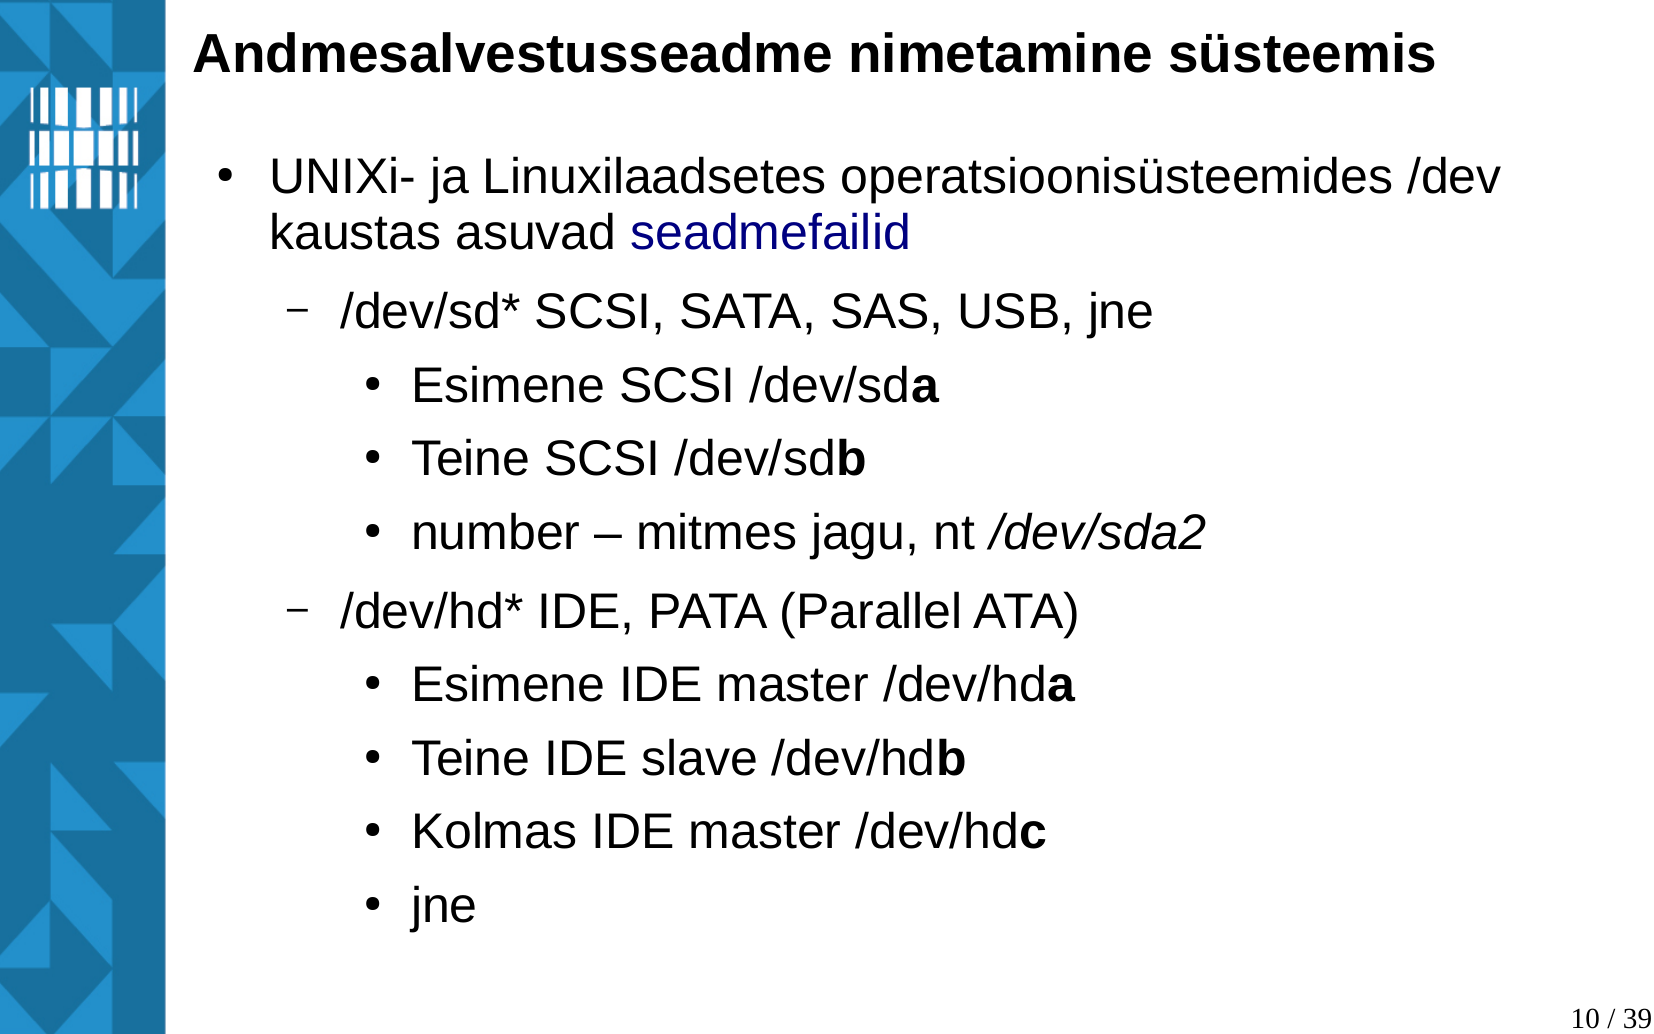

# Andmesalvestusseadme nimetamine süsteemis
UNIXi- ja Linuxilaadsetes operatsioonisüsteemides /dev kaustas asuvad seadmefailid
/dev/sd* SCSI, SATA, SAS, USB, jne
Esimene SCSI /dev/sda
Teine SCSI /dev/sdb
number – mitmes jagu, nt /dev/sda2
/dev/hd* IDE, PATA (Parallel ATA)
Esimene IDE master /dev/hda
Teine IDE slave /dev/hdb
Kolmas IDE master /dev/hdc
jne
10